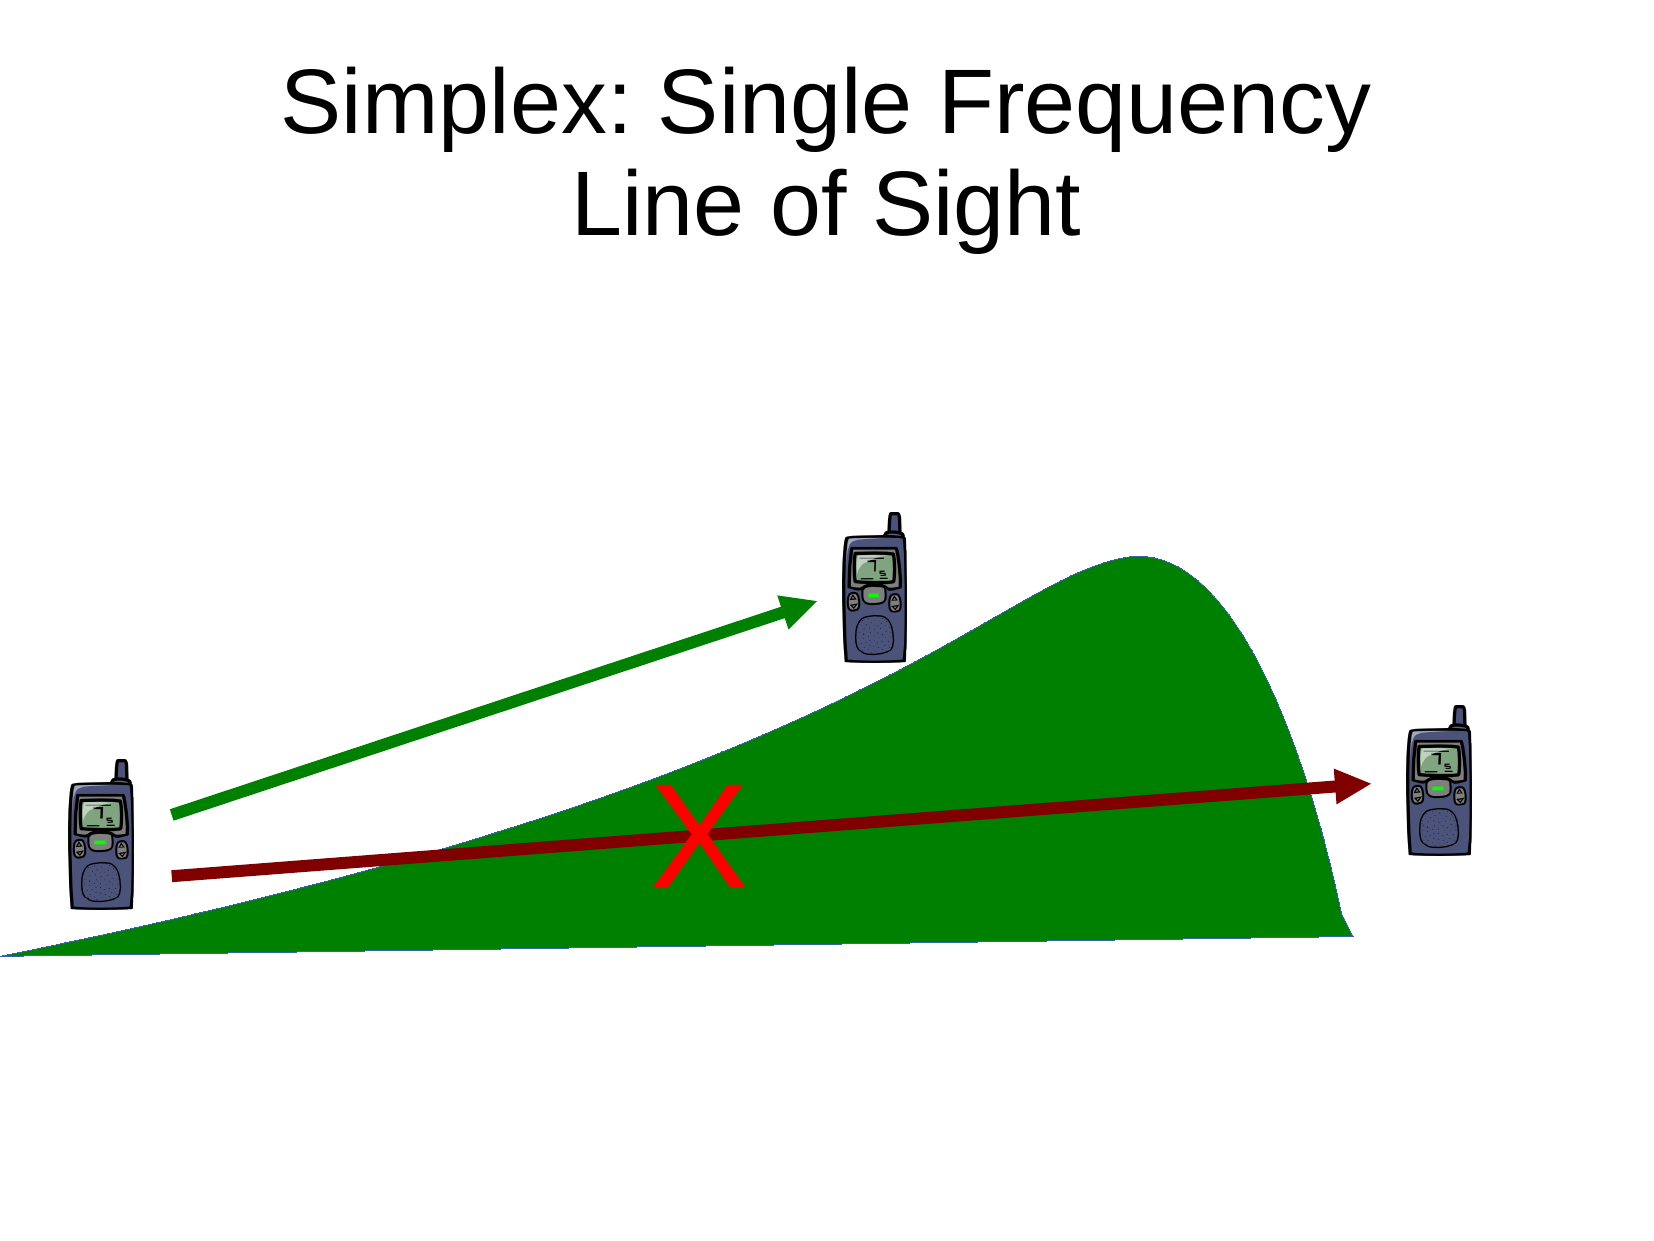

# Simplex: Single Frequency Line of Sight
X